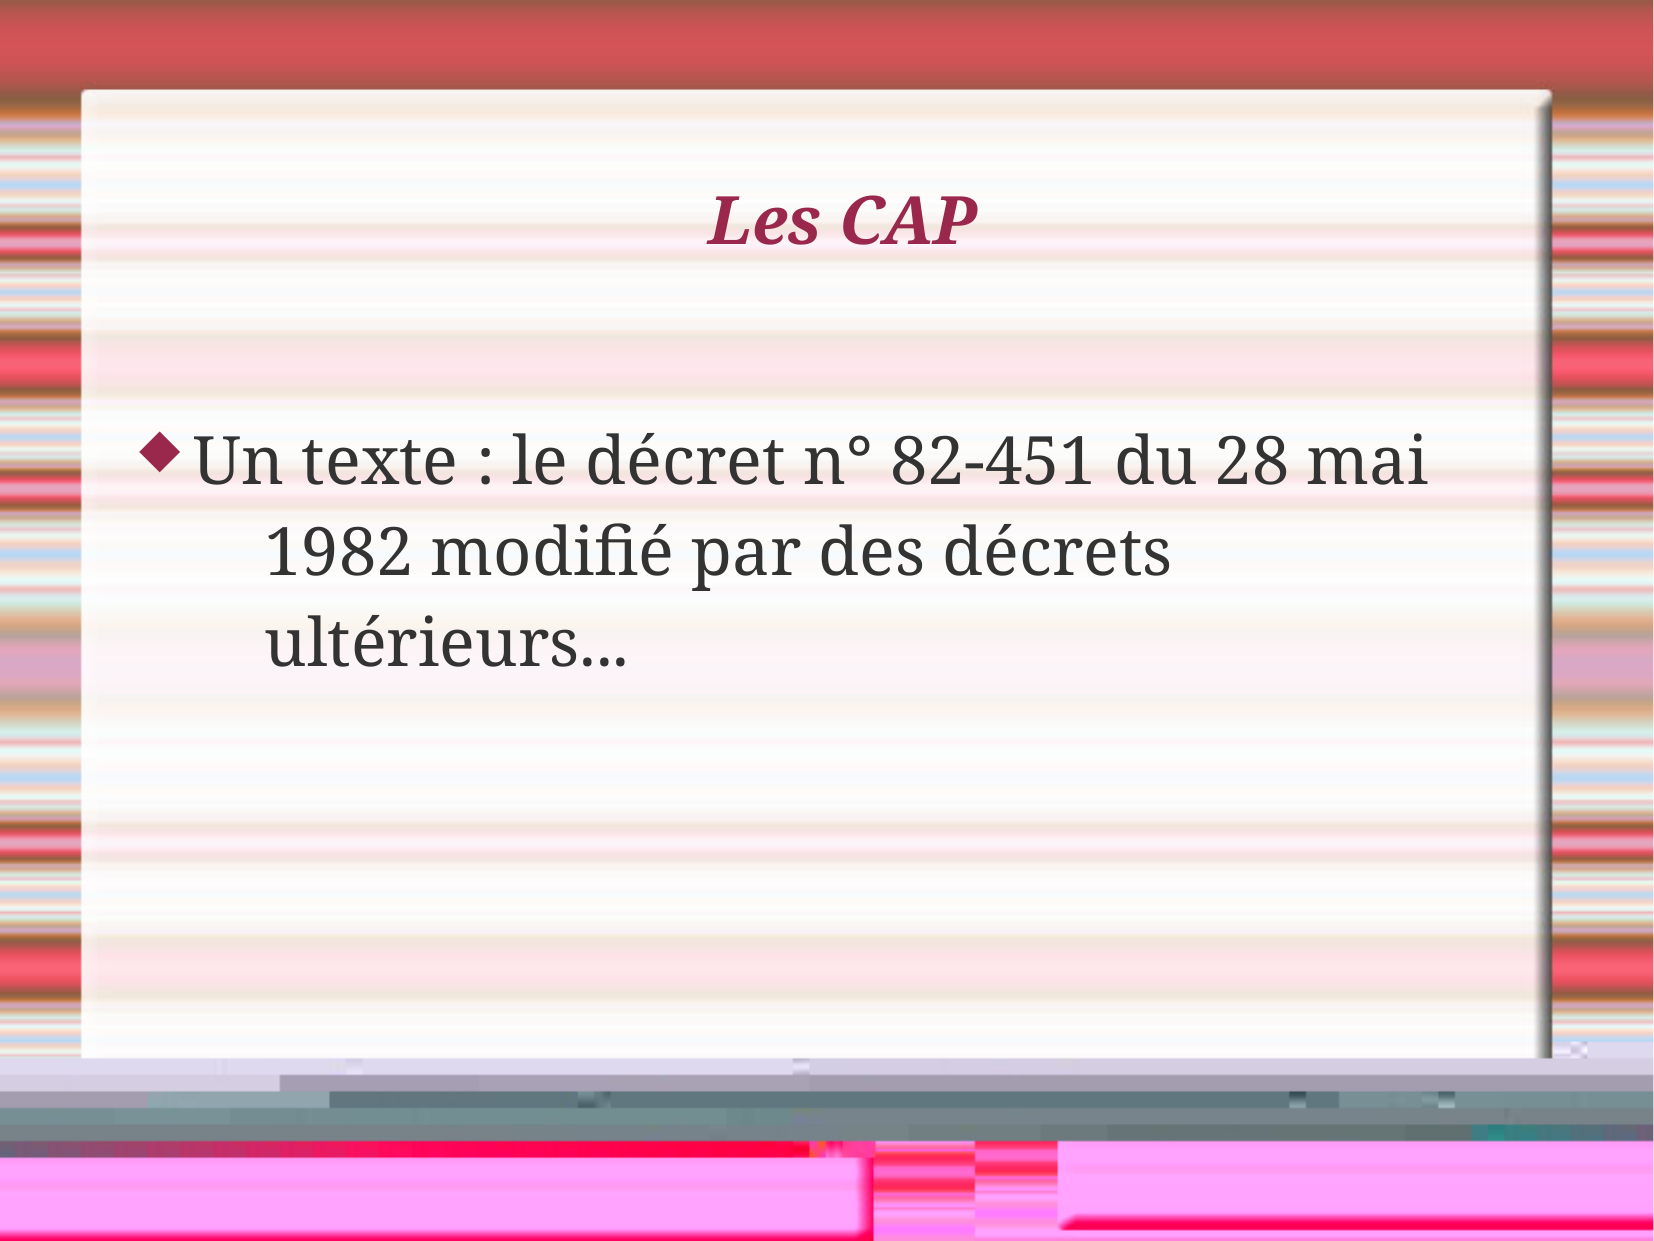

# Les CAP
Un texte : le décret n° 82-451 du 28 mai 1982 modifié par des décrets ultérieurs...